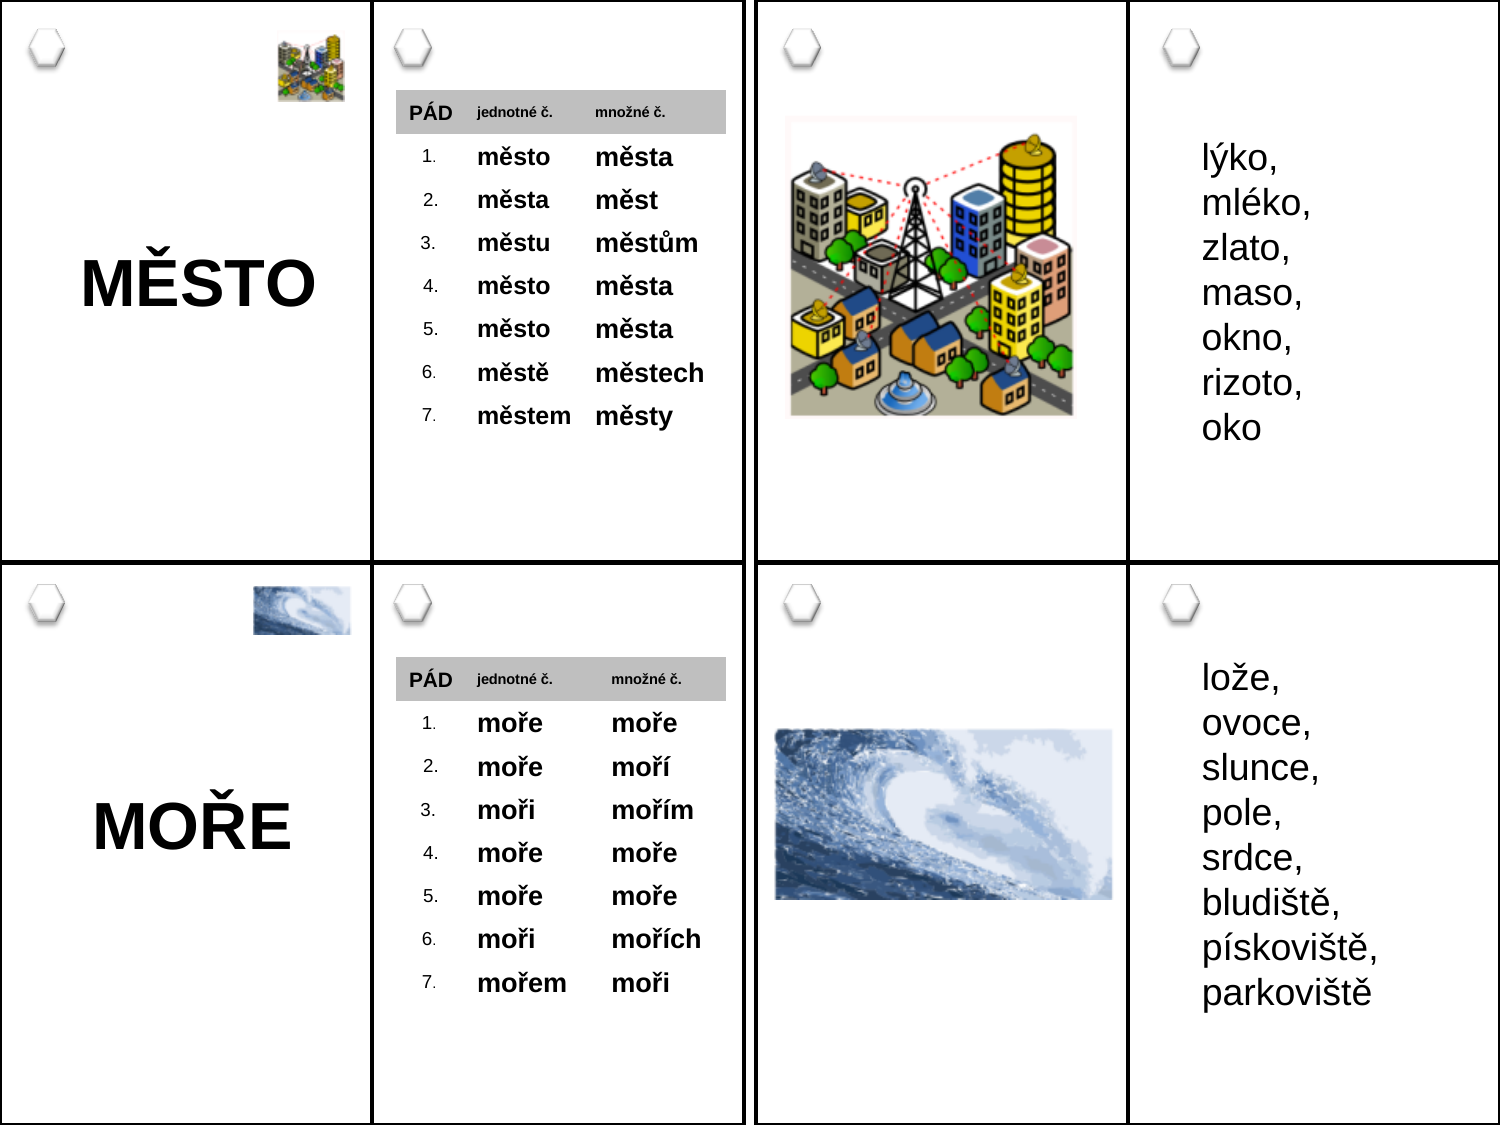

| PÁD | jednotné č. | množné č. |
| --- | --- | --- |
| 1. | město | města |
| 2. | města | měst |
| 3. | městu | městům |
| 4. | město | města |
| 5. | město | města |
| 6. | městě | městech |
| 7. | městem | městy |
lýko, mléko, zlato, maso, okno,
rizoto, oko
MĚSTO
lože, ovoce, slunce, pole, srdce, bludiště, pískoviště, parkoviště
| PÁD | jednotné č. | množné č. |
| --- | --- | --- |
| 1. | moře | moře |
| 2. | moře | moří |
| 3. | moři | mořím |
| 4. | moře | moře |
| 5. | moře | moře |
| 6. | moři | mořích |
| 7. | mořem | moři |
MOŘE